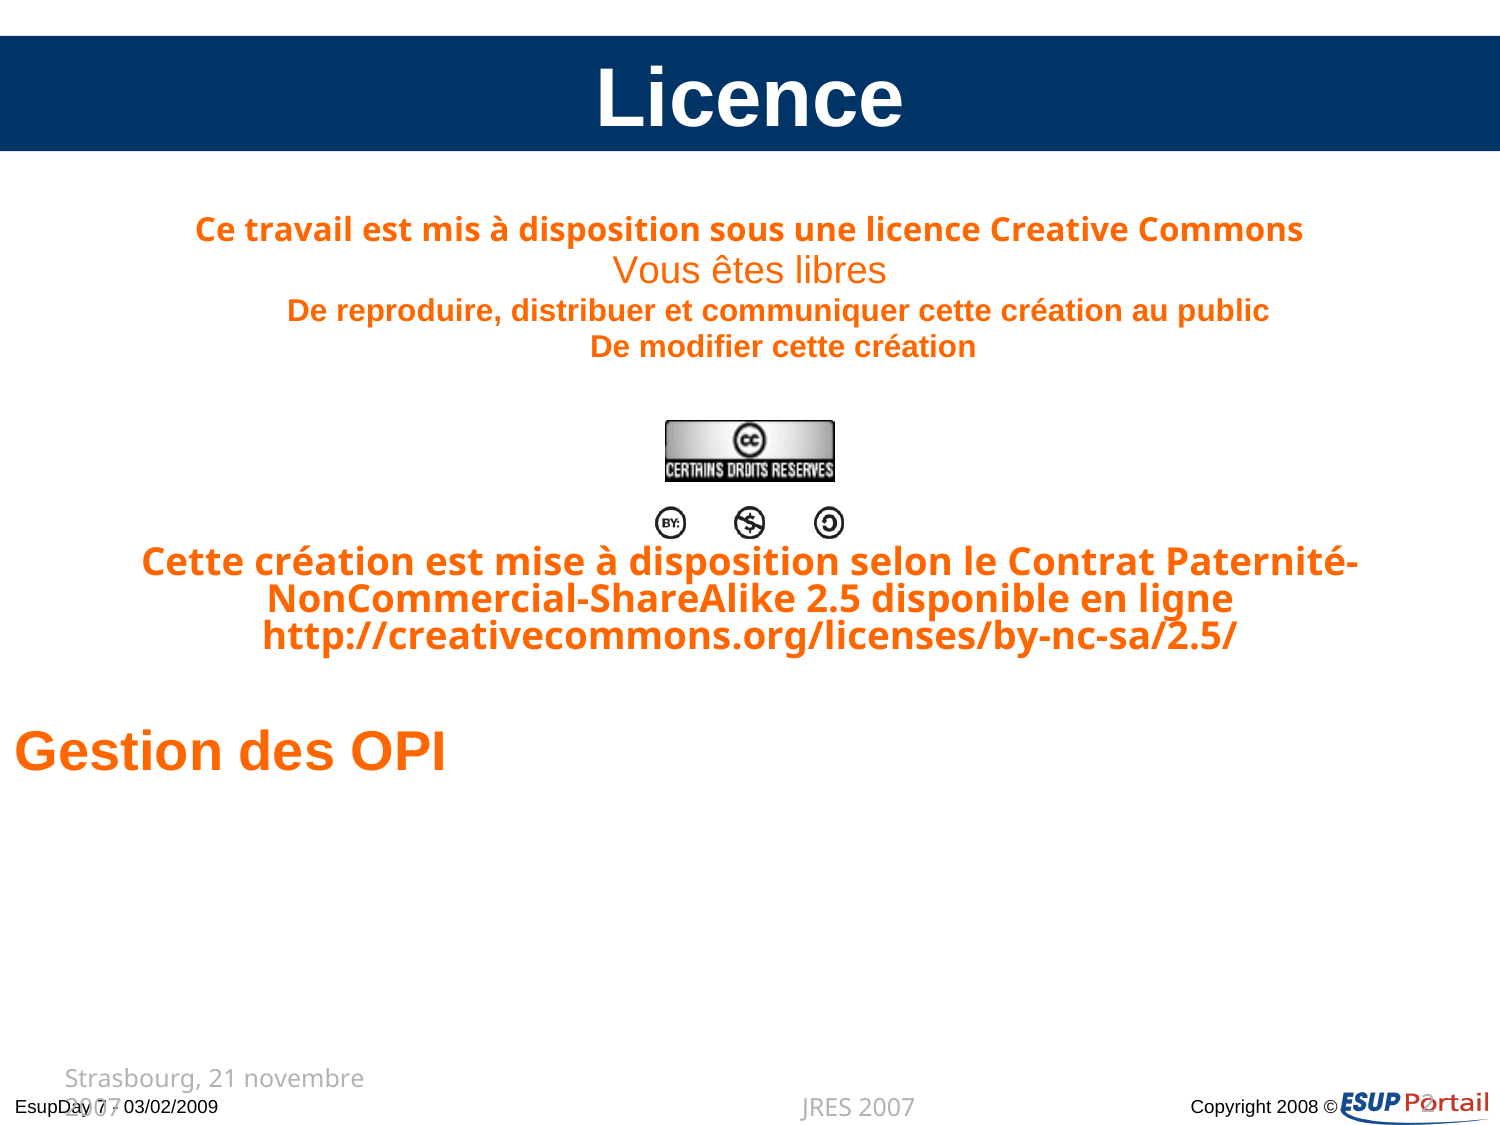

# Licence
Ce travail est mis à disposition sous une licence Creative Commons
Vous êtes libres
De reproduire, distribuer et communiquer cette création au public
De modifier cette création
Cette création est mise à disposition selon le Contrat Paternité-NonCommercial-ShareAlike 2.5 disponible en ligne http://creativecommons.org/licenses/by-nc-sa/2.5/
Gestion des OPI
Strasbourg, 21 novembre 2007
JRES 2007
EsupDay 7 - 03/02/2009